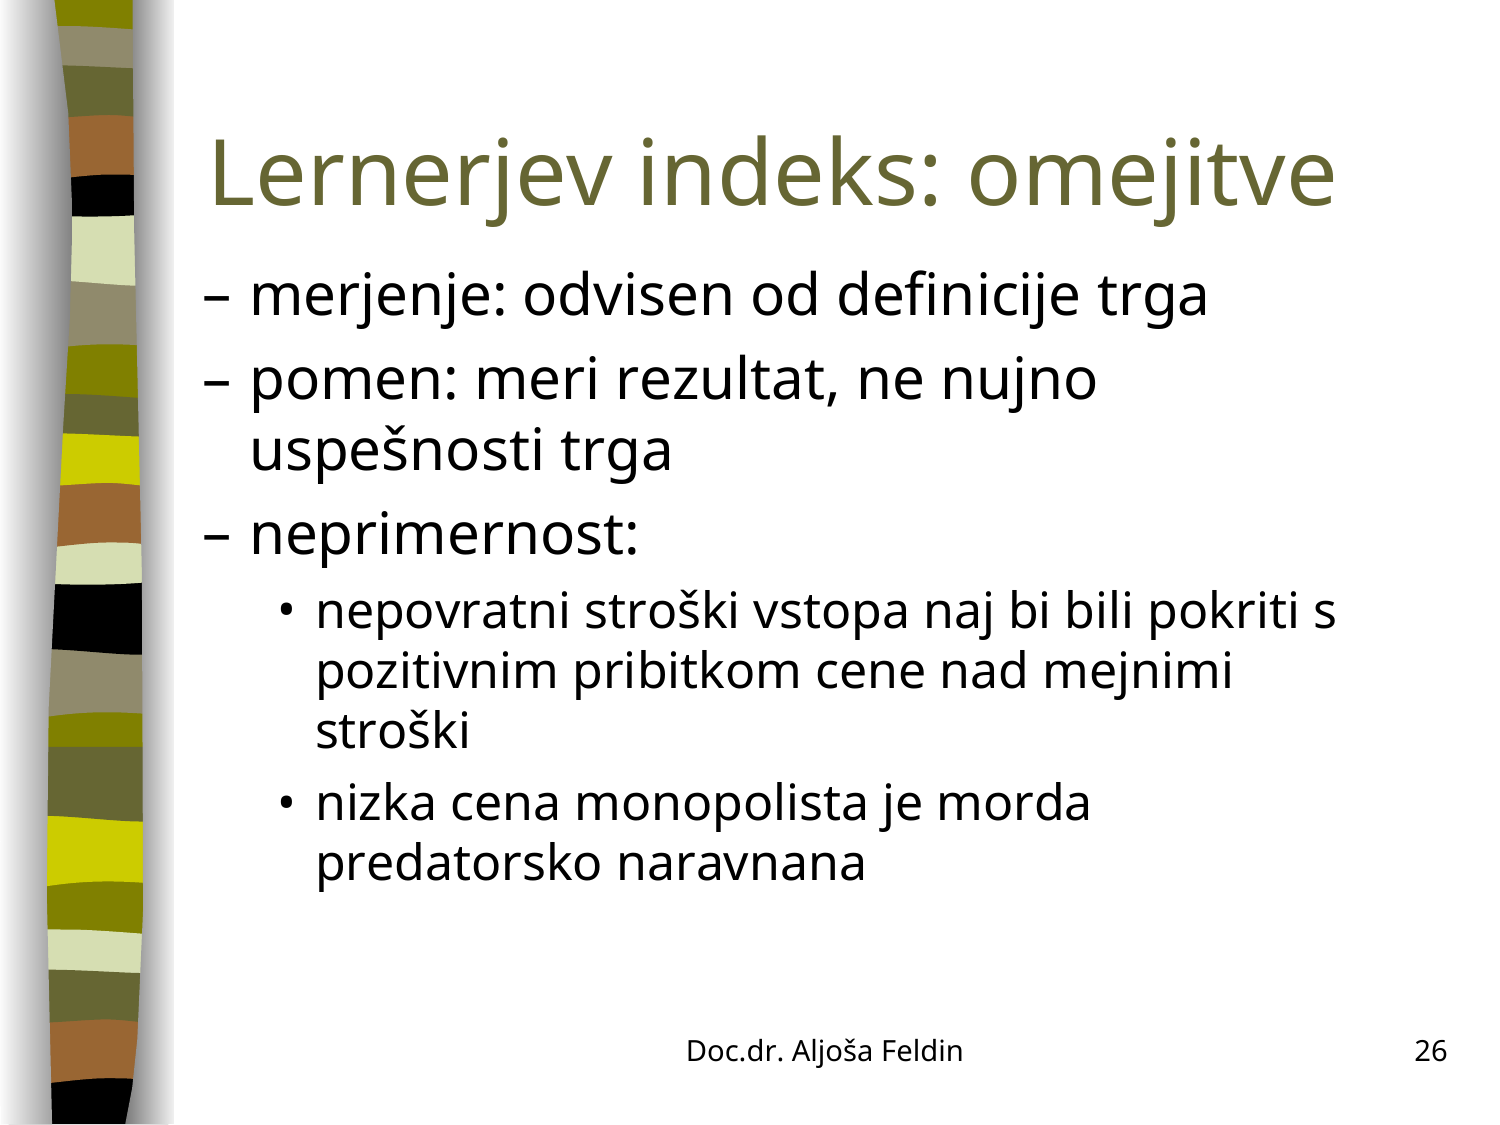

# Lernerjev indeks: omejitve
merjenje: odvisen od definicije trga
pomen: meri rezultat, ne nujno uspešnosti trga
neprimernost:
nepovratni stroški vstopa naj bi bili pokriti s pozitivnim pribitkom cene nad mejnimi stroški
nizka cena monopolista je morda predatorsko naravnana
Doc.dr. Aljoša Feldin